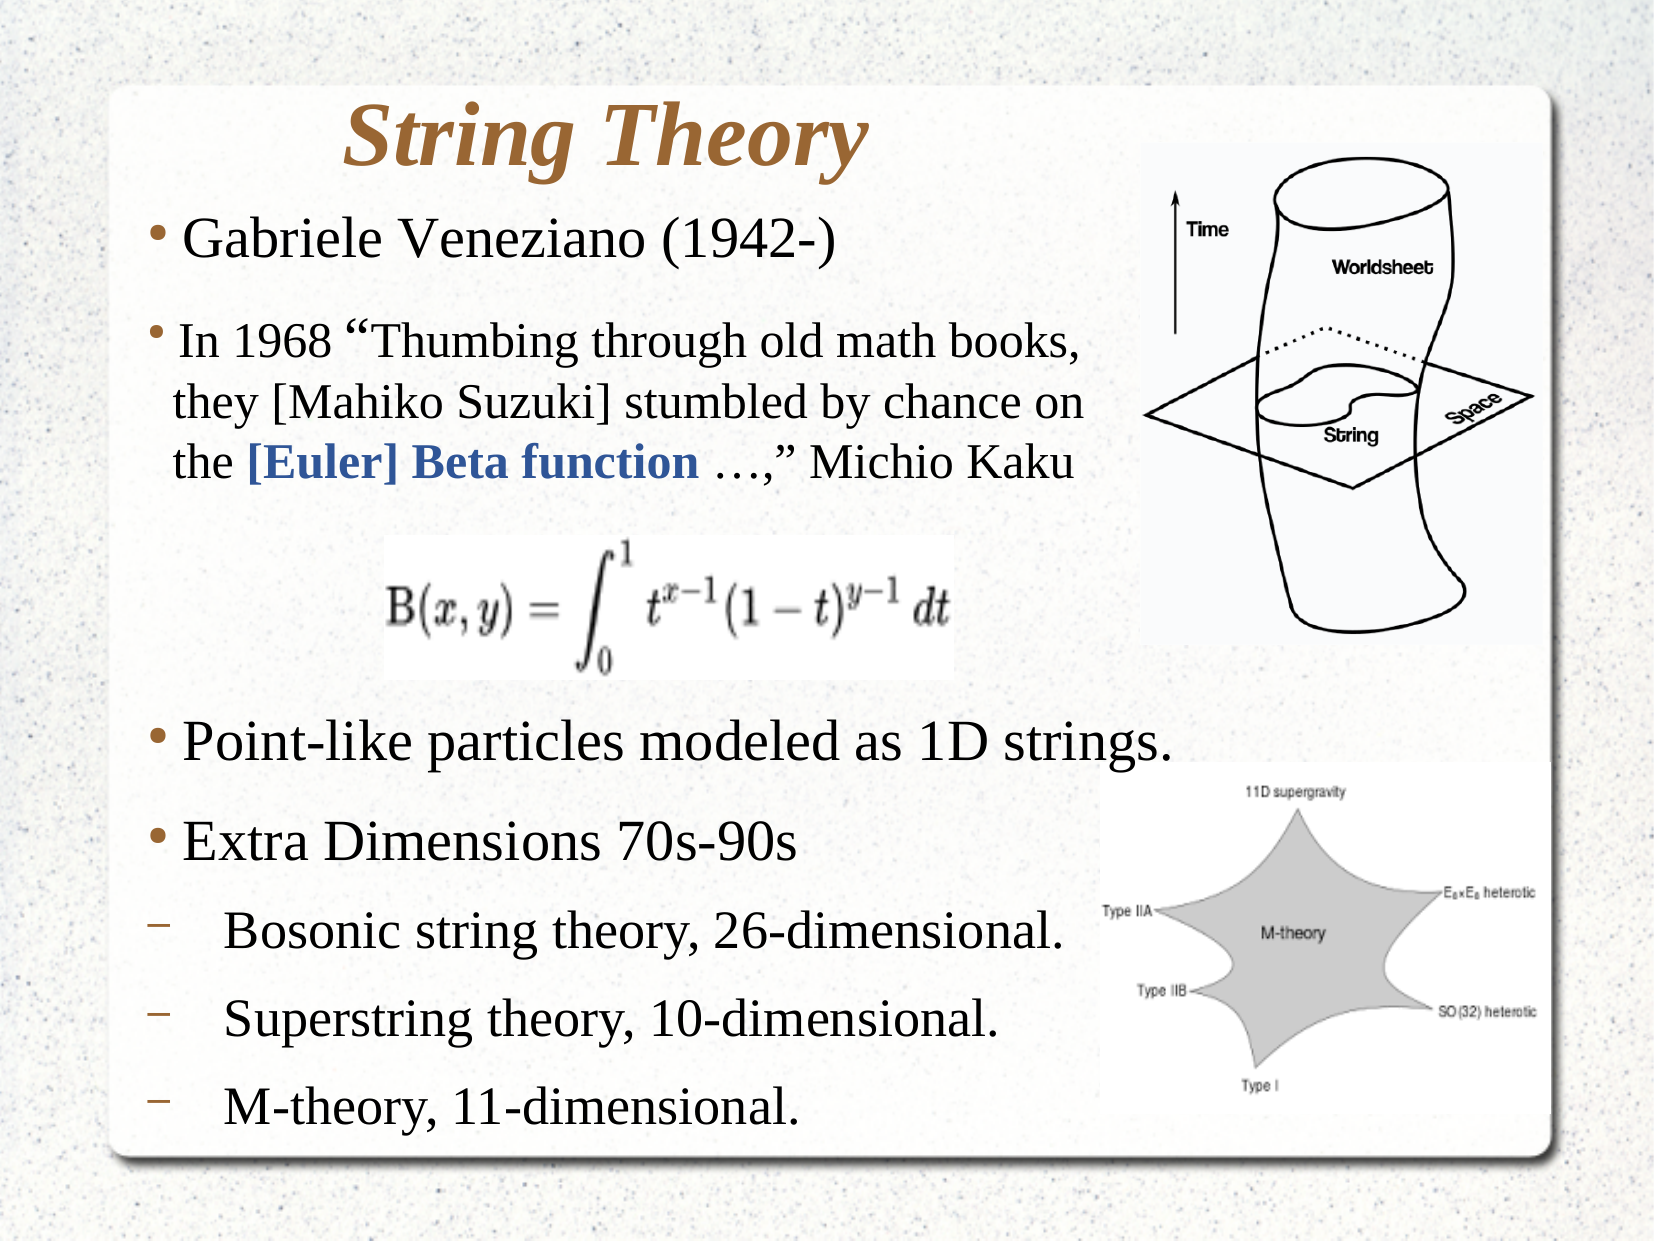

# String Theory
 Gabriele Veneziano (1942-)
 In 1968 “Thumbing through old math books,
 they [Mahiko Suzuki] stumbled by chance on
 the [Euler] Beta function …,” Michio Kaku
 Point-like particles modeled as 1D strings.
 Extra Dimensions 70s-90s
 Bosonic string theory, 26-dimensional.
 Superstring theory, 10-dimensional.
 M-theory, 11-dimensional.